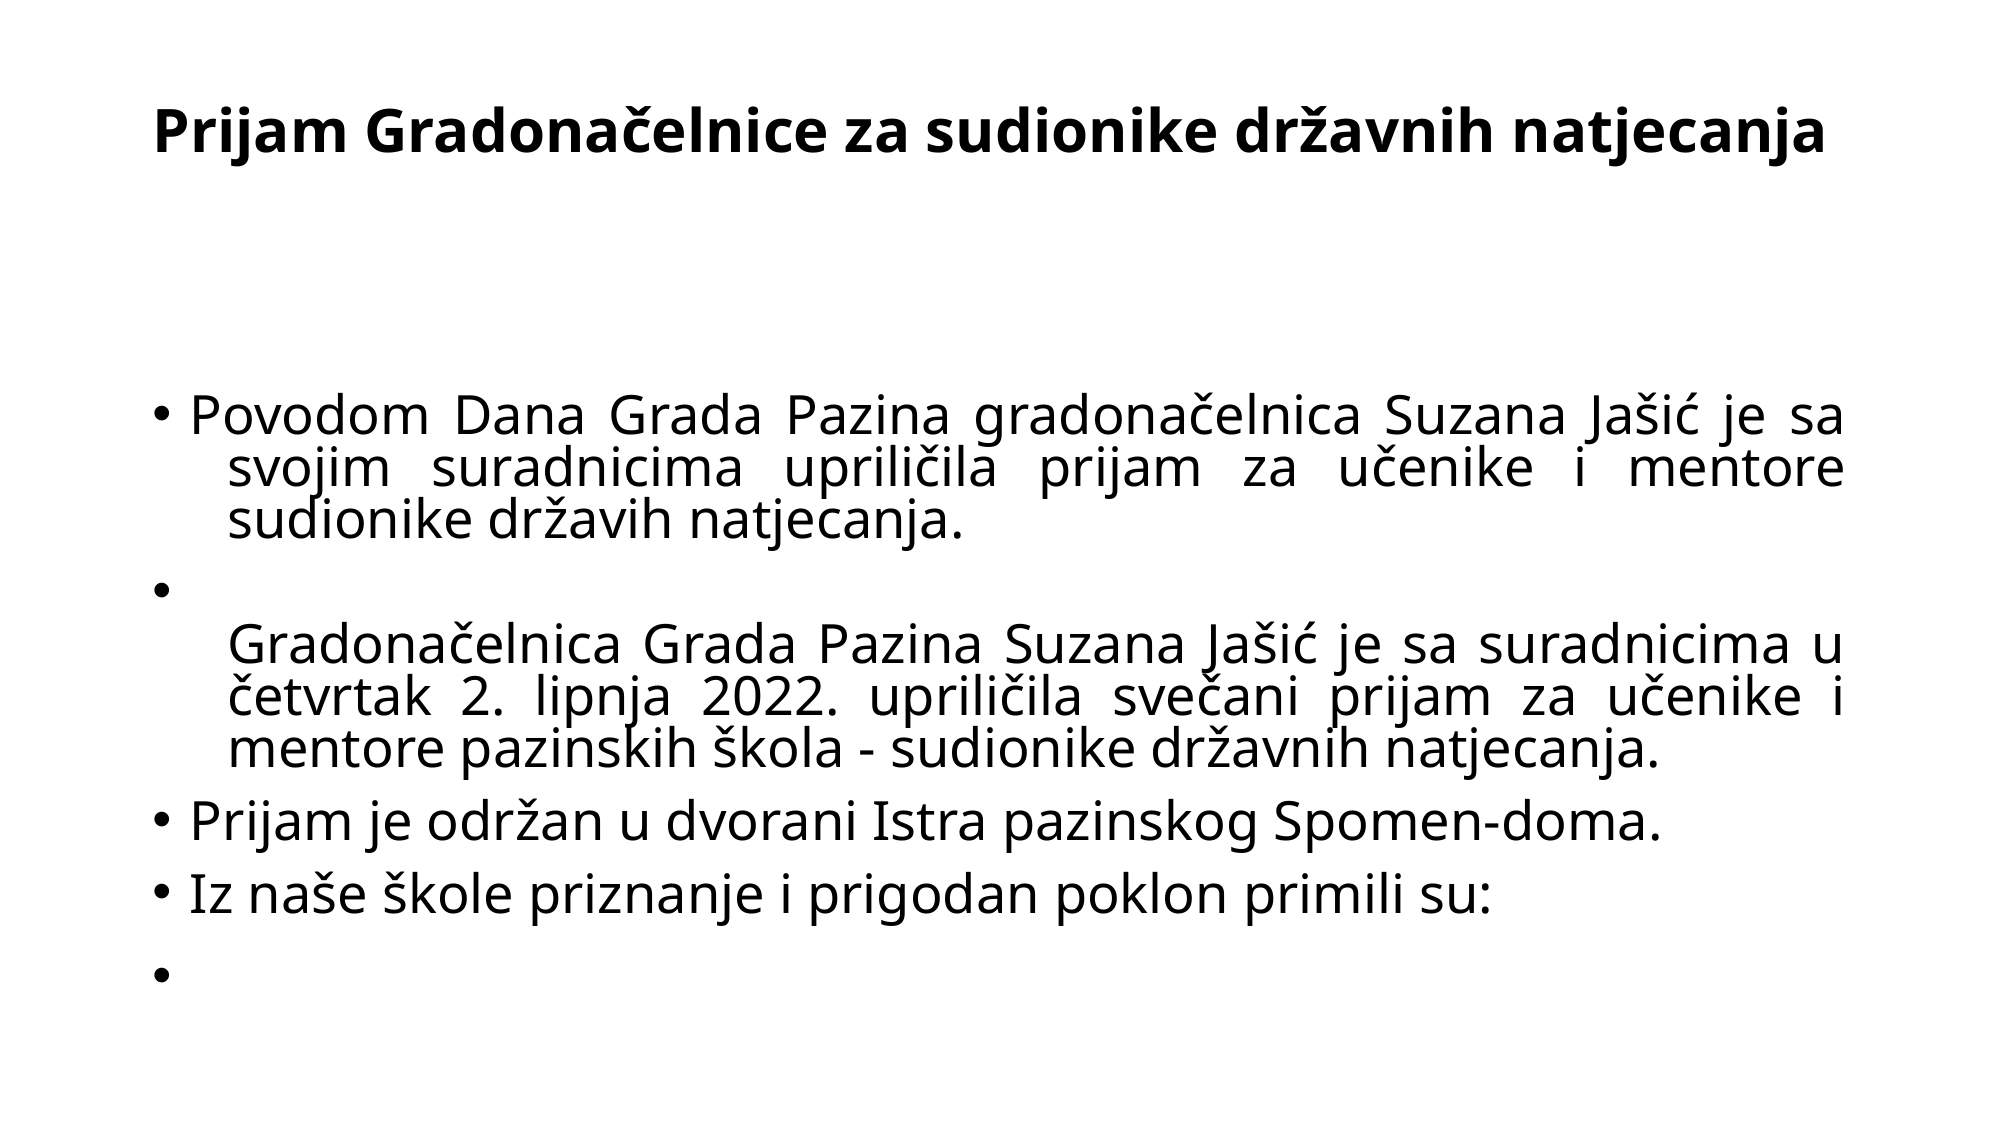

# Prijam Gradonačelnice za sudionike državnih natjecanja
Povodom Dana Grada Pazina gradonačelnica Suzana Jašić je sa svojim suradnicima upriličila prijam za učenike i mentore sudionike državih natjecanja.
Gradonačelnica Grada Pazina Suzana Jašić je sa suradnicima u četvrtak 2. lipnja 2022. upriličila svečani prijam za učenike i mentore pazinskih škola - sudionike državnih natjecanja.
Prijam je održan u dvorani Istra pazinskog Spomen-doma.
Iz naše škole priznanje i prigodan poklon primili su: